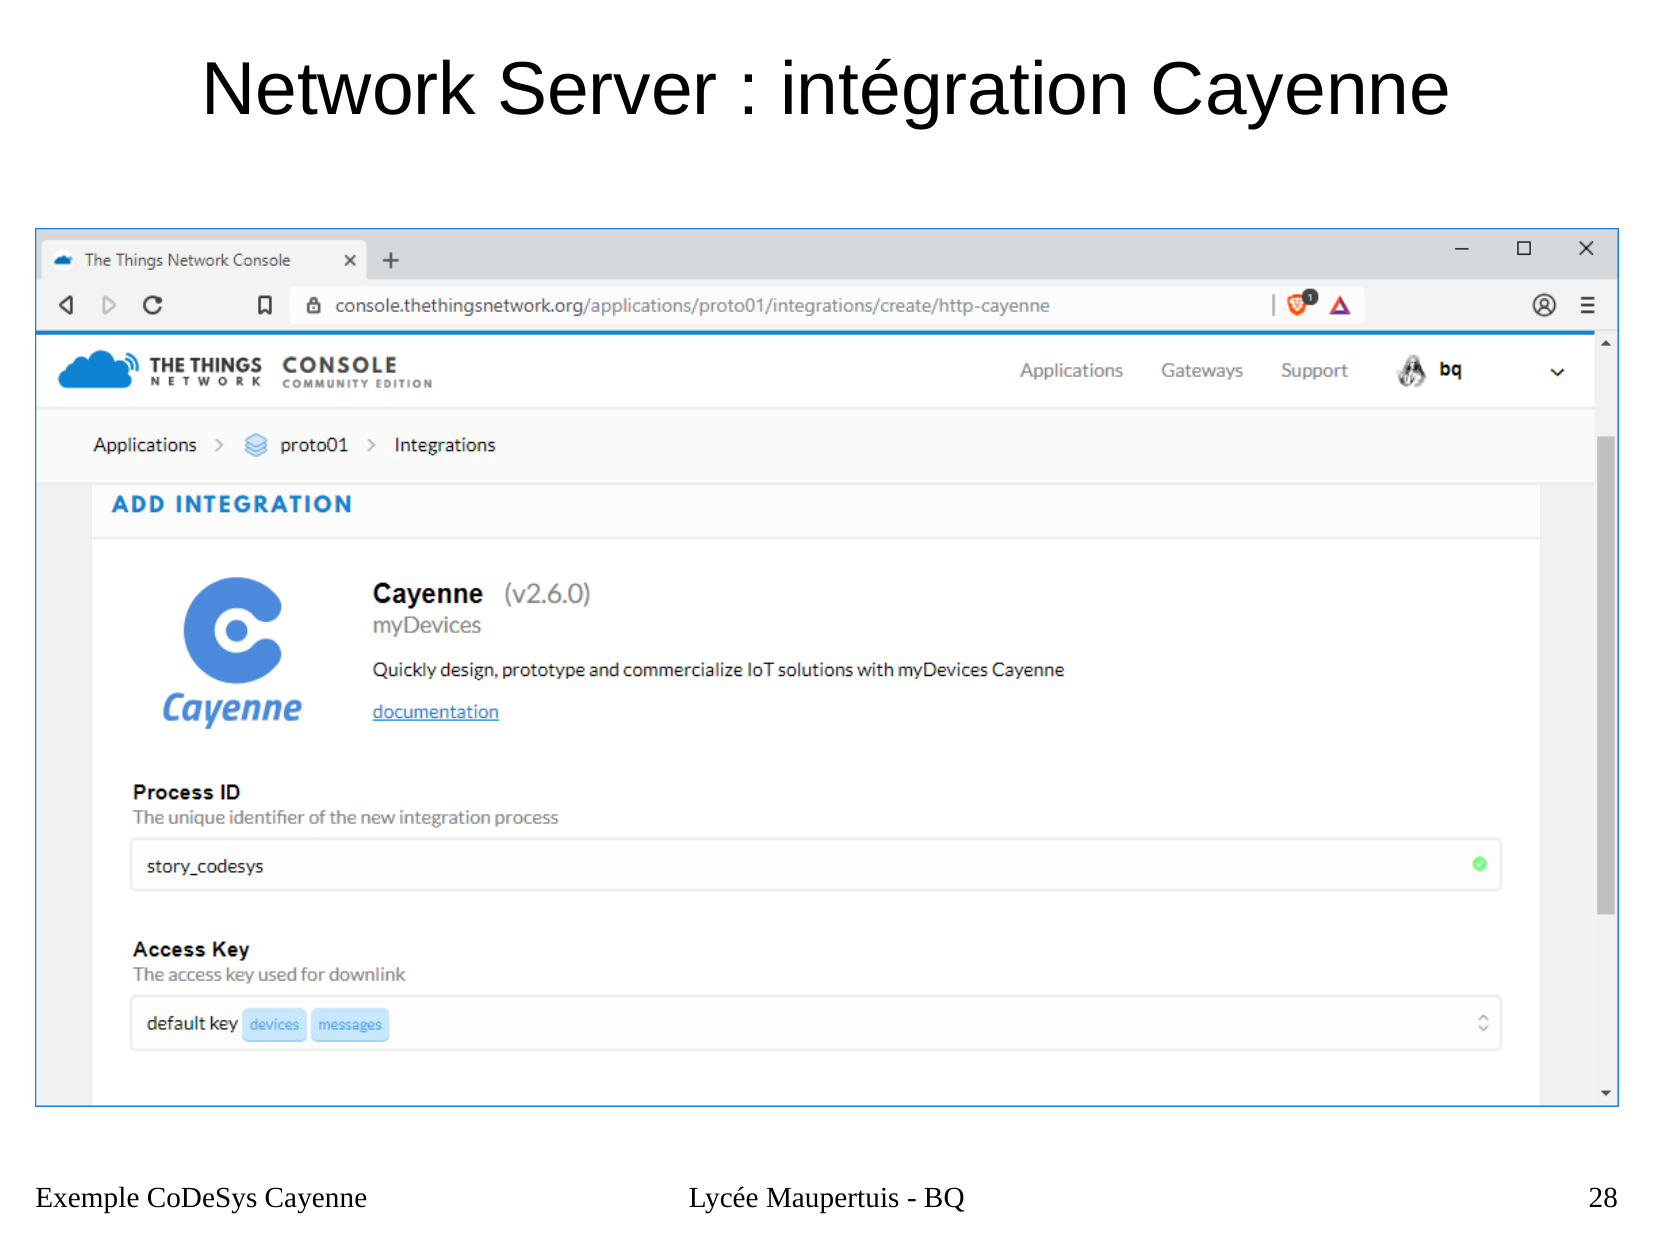

# Network Server : intégration Cayenne
Exemple CoDeSys Cayenne
Lycée Maupertuis - BQ
28